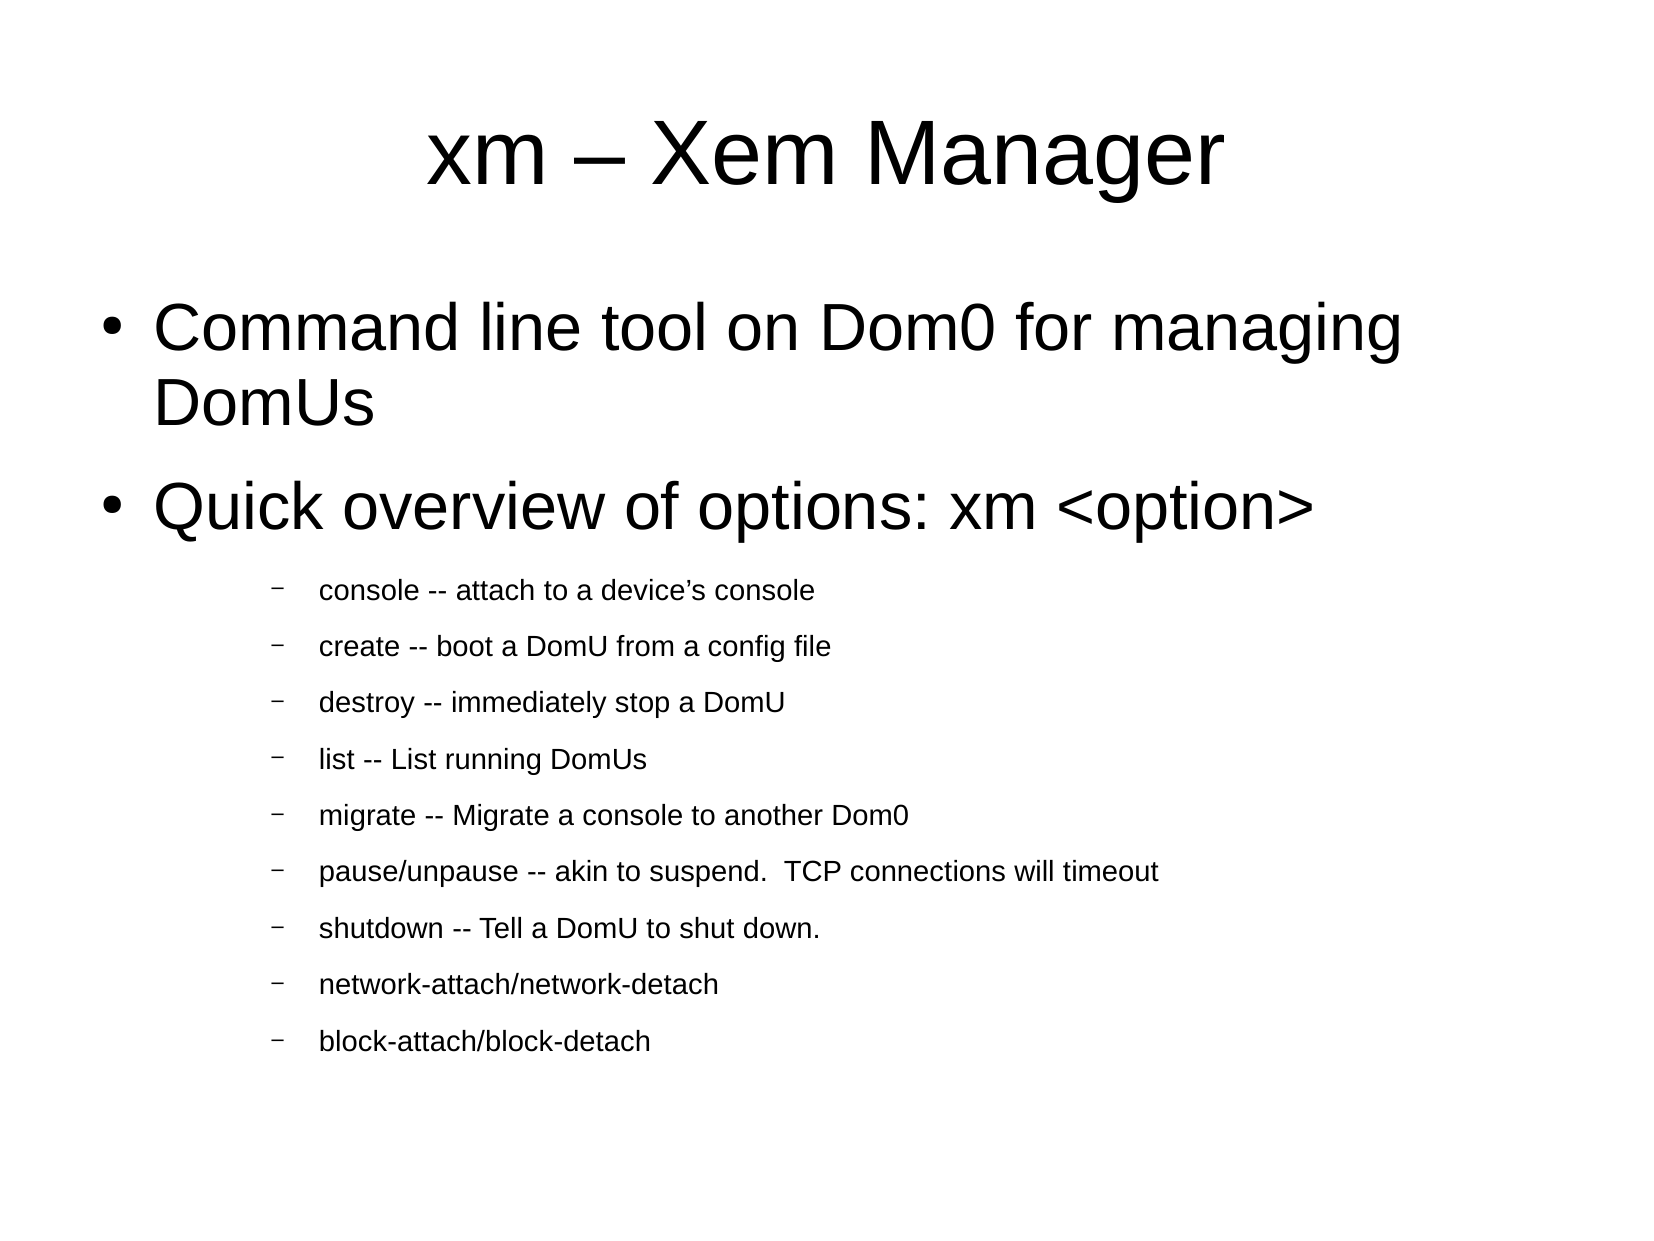

# xm – Xem Manager
Command line tool on Dom0 for managing DomUs
Quick overview of options: xm <option>
console -- attach to a device’s console
create -- boot a DomU from a config file
destroy -- immediately stop a DomU
list -- List running DomUs
migrate -- Migrate a console to another Dom0
pause/unpause -- akin to suspend. TCP connections will timeout
shutdown -- Tell a DomU to shut down.
network-attach/network-detach
block-attach/block-detach